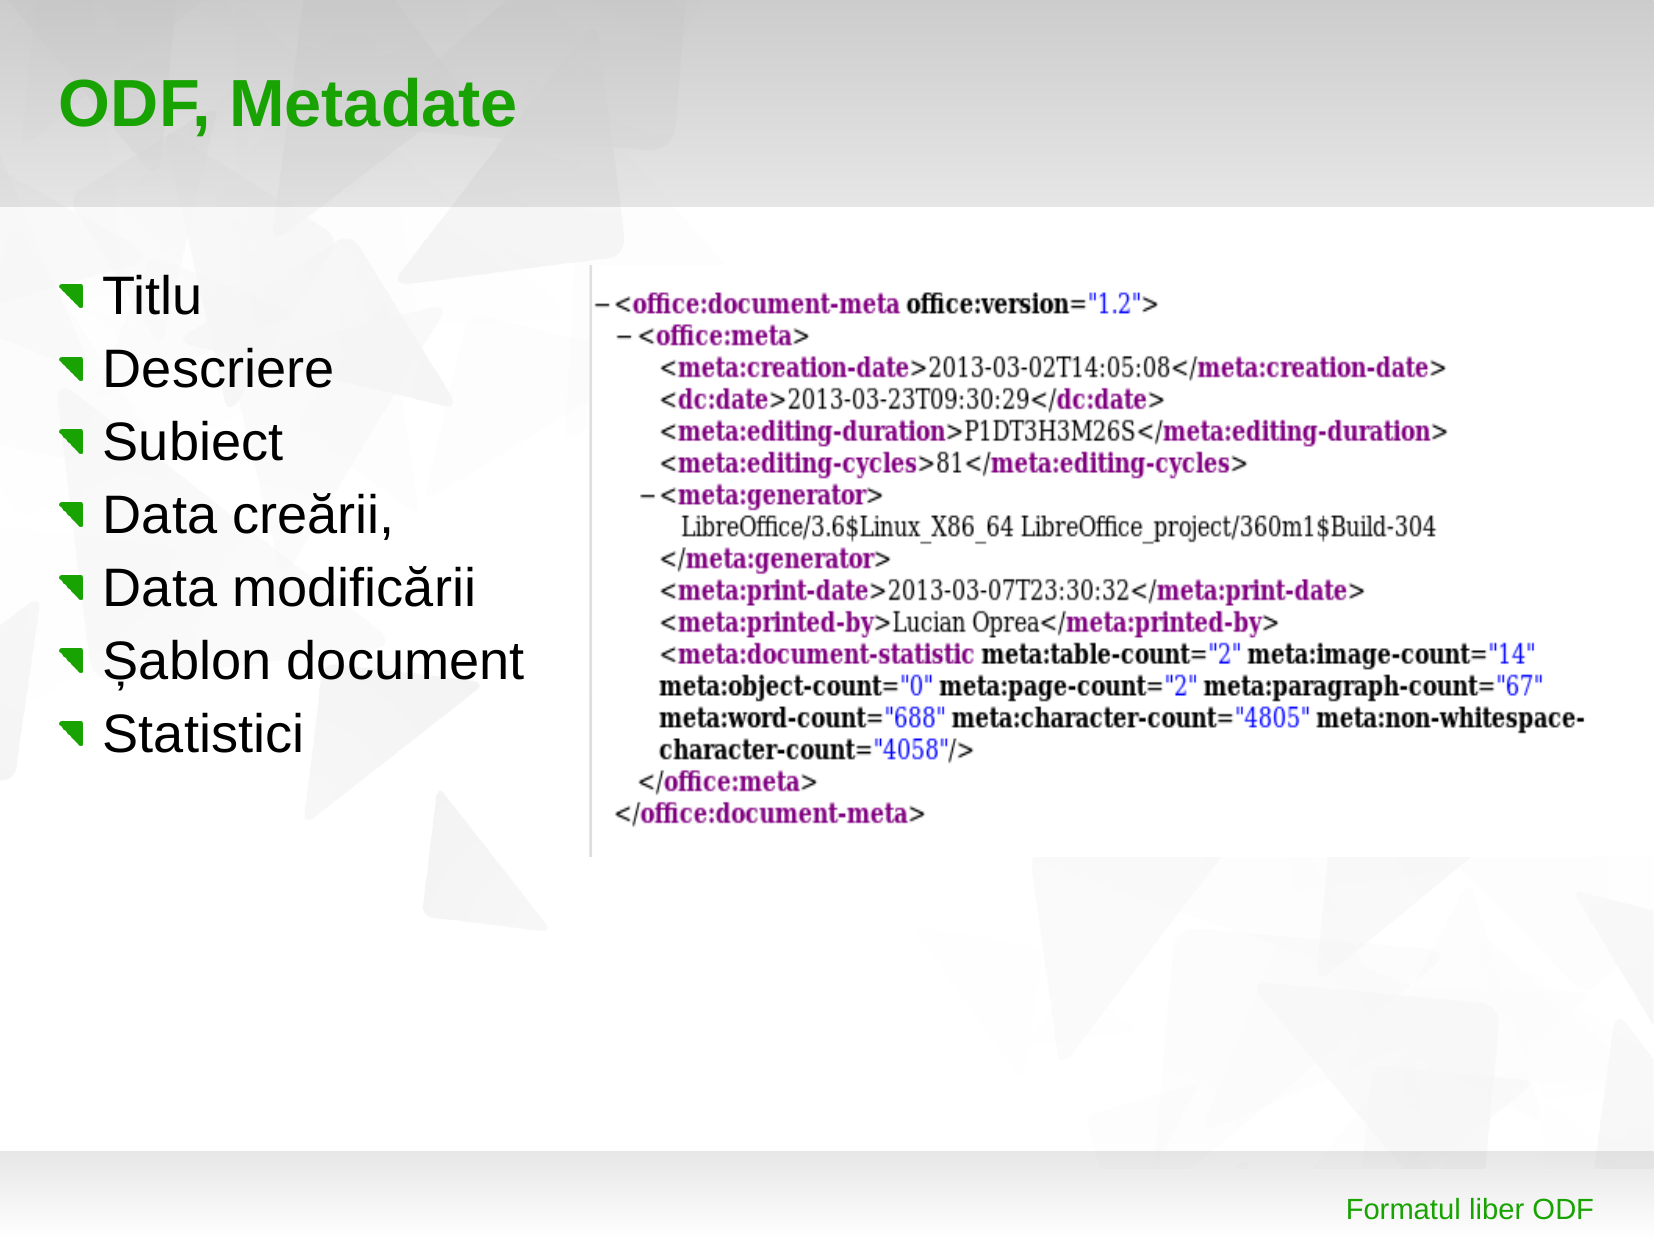

# ODF, Metadate
Titlu
Descriere
Subiect
Data creării,
Data modificării
Șablon document
Statistici
Formatul liber ODF